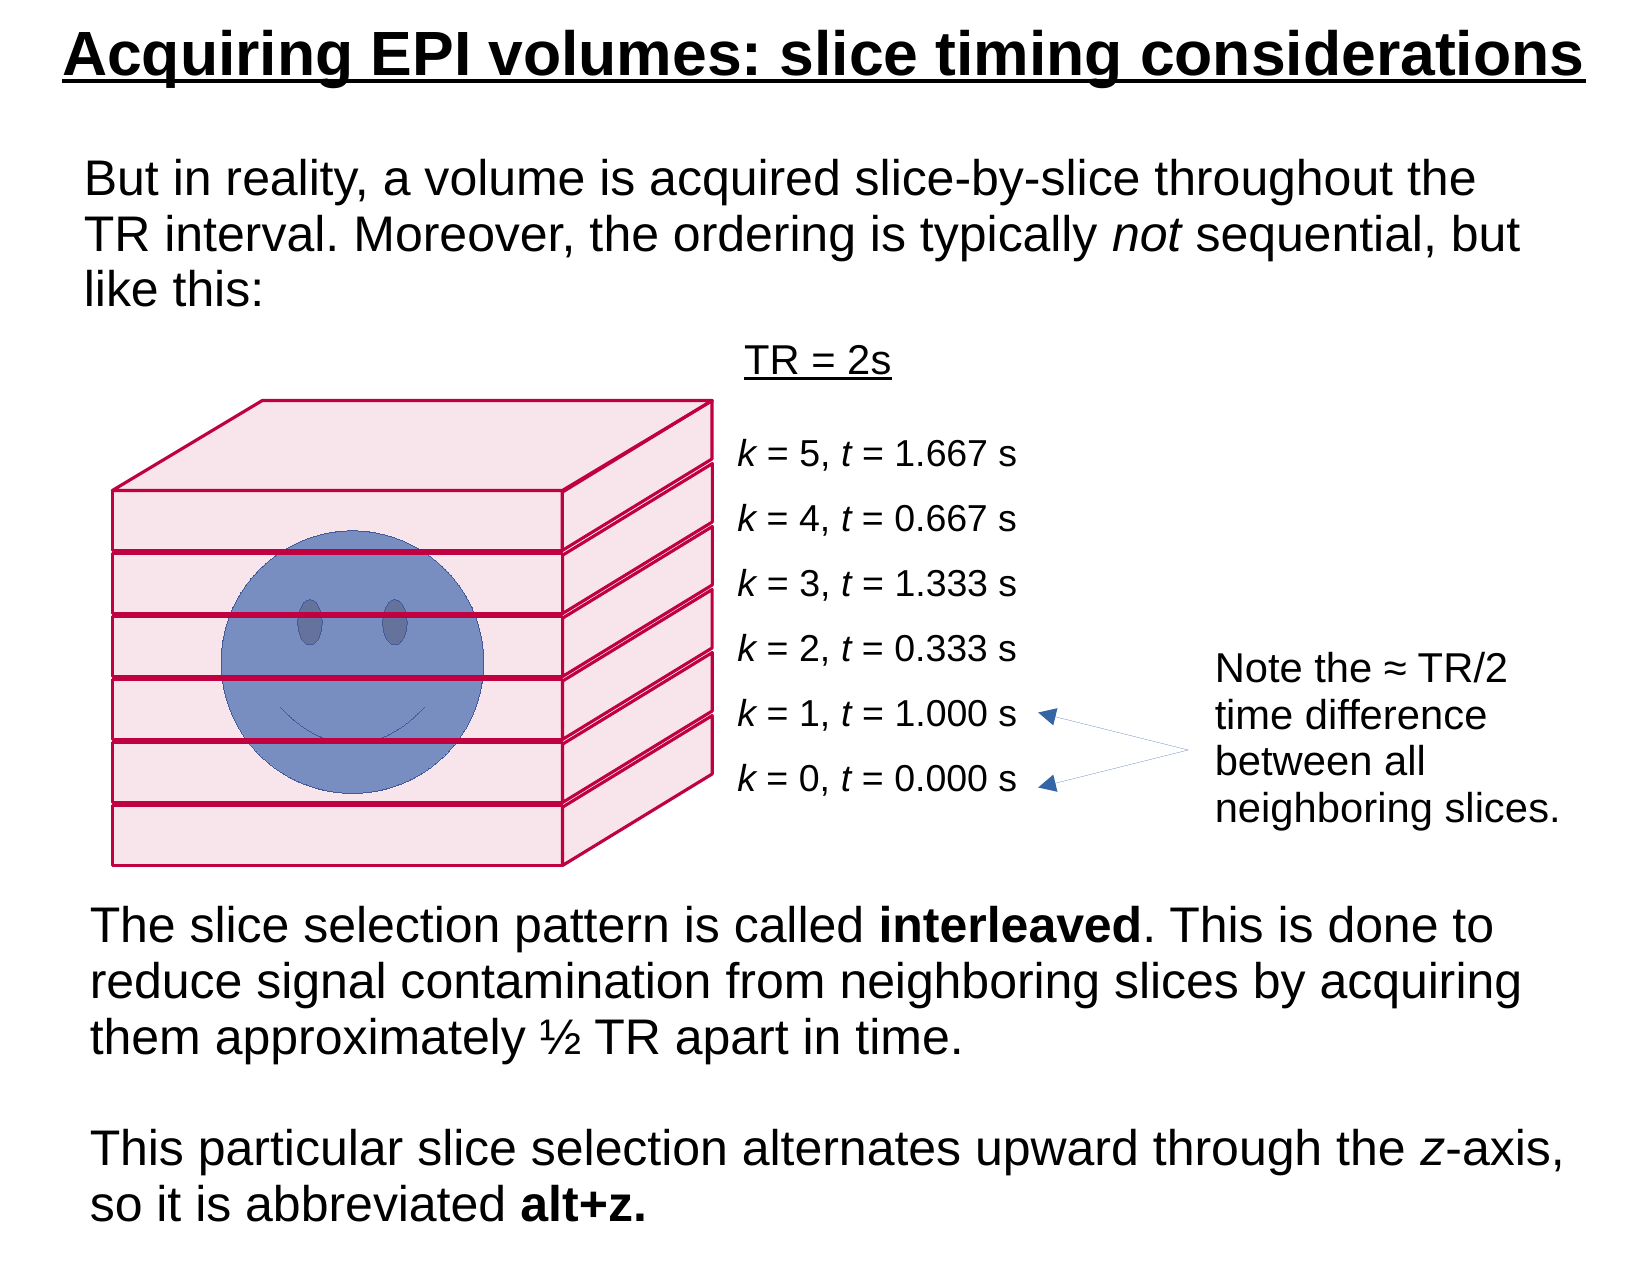

Acquiring EPI volumes: slice timing considerations
But in reality, a volume is acquired slice-by-slice throughout the TR interval. Moreover, the ordering is typically not sequential, but like this:
TR = 2s
k = 5, t = 1.667 s
k = 4, t = 0.667 s
k = 3, t = 1.333 s
k = 2, t = 0.333 s
Note the ≈ TR/2 time difference between all neighboring slices.
k = 1, t = 1.000 s
k = 0, t = 0.000 s
The slice selection pattern is called interleaved. This is done to reduce signal contamination from neighboring slices by acquiring them approximately ½ TR apart in time.
This particular slice selection alternates upward through the z-axis, so it is abbreviated alt+z.